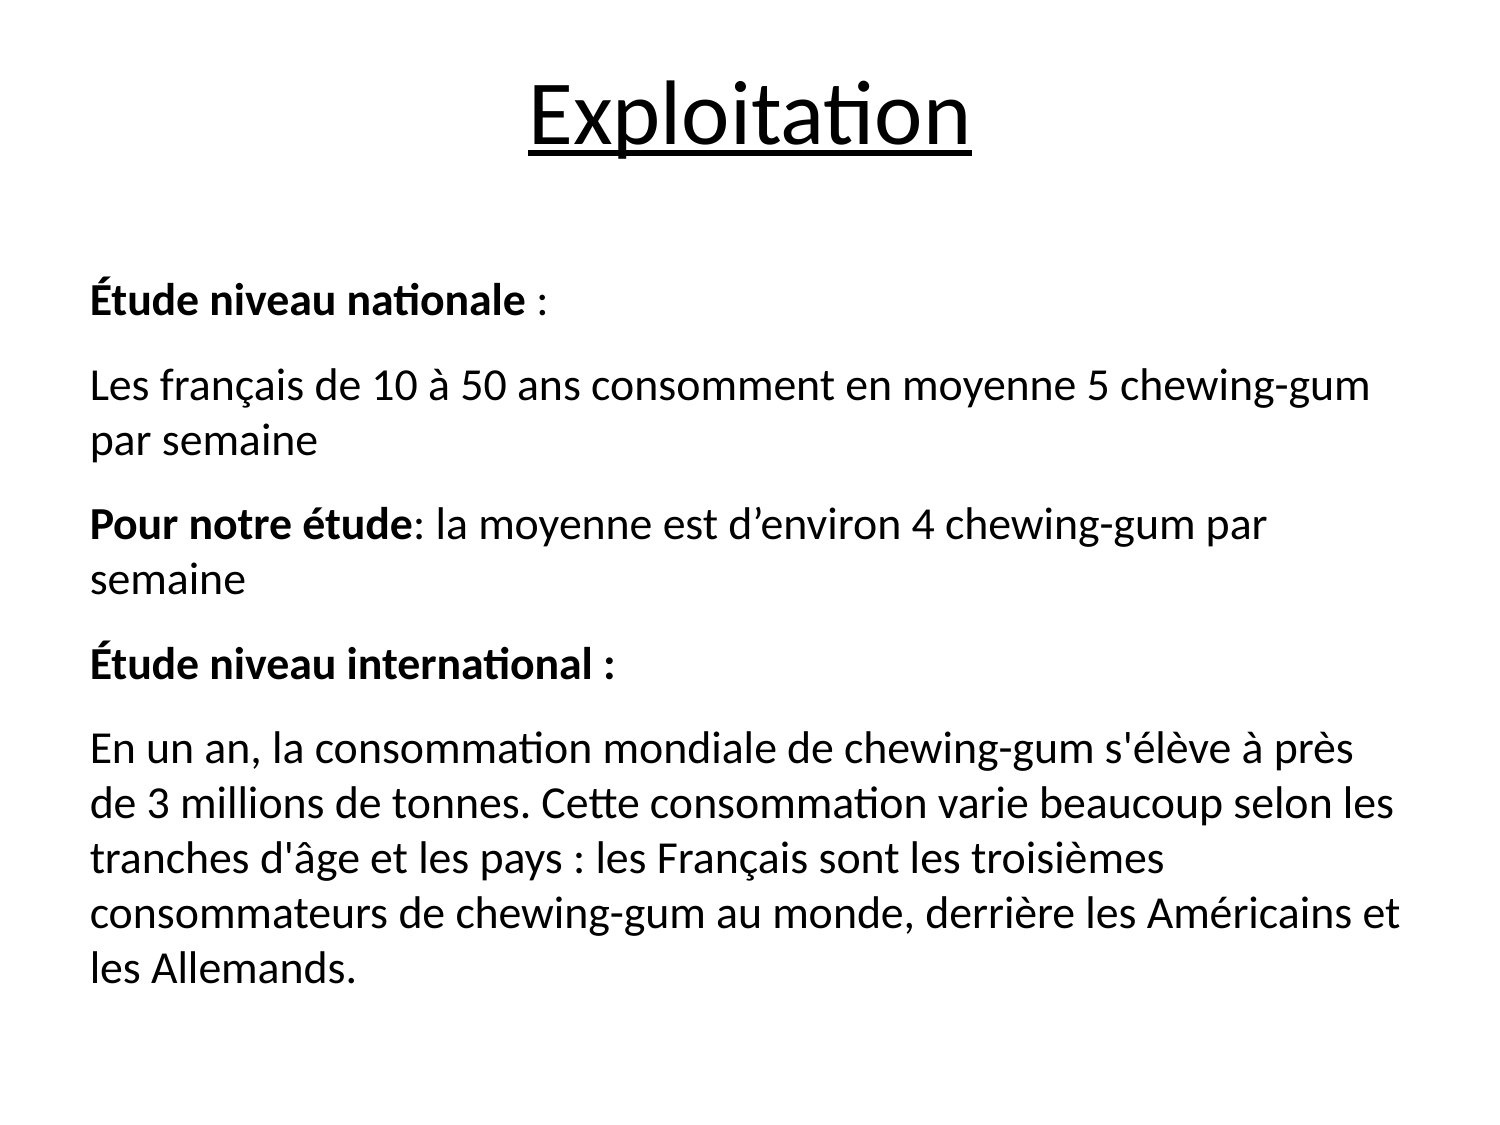

# Exploitation
Étude niveau nationale :
Les français de 10 à 50 ans consomment en moyenne 5 chewing-gum par semaine
Pour notre étude: la moyenne est d’environ 4 chewing-gum par semaine
Étude niveau international :
En un an, la consommation mondiale de chewing-gum s'élève à près de 3 millions de tonnes. Cette consommation varie beaucoup selon les tranches d'âge et les pays : les Français sont les troisièmes consommateurs de chewing-gum au monde, derrière les Américains et les Allemands.